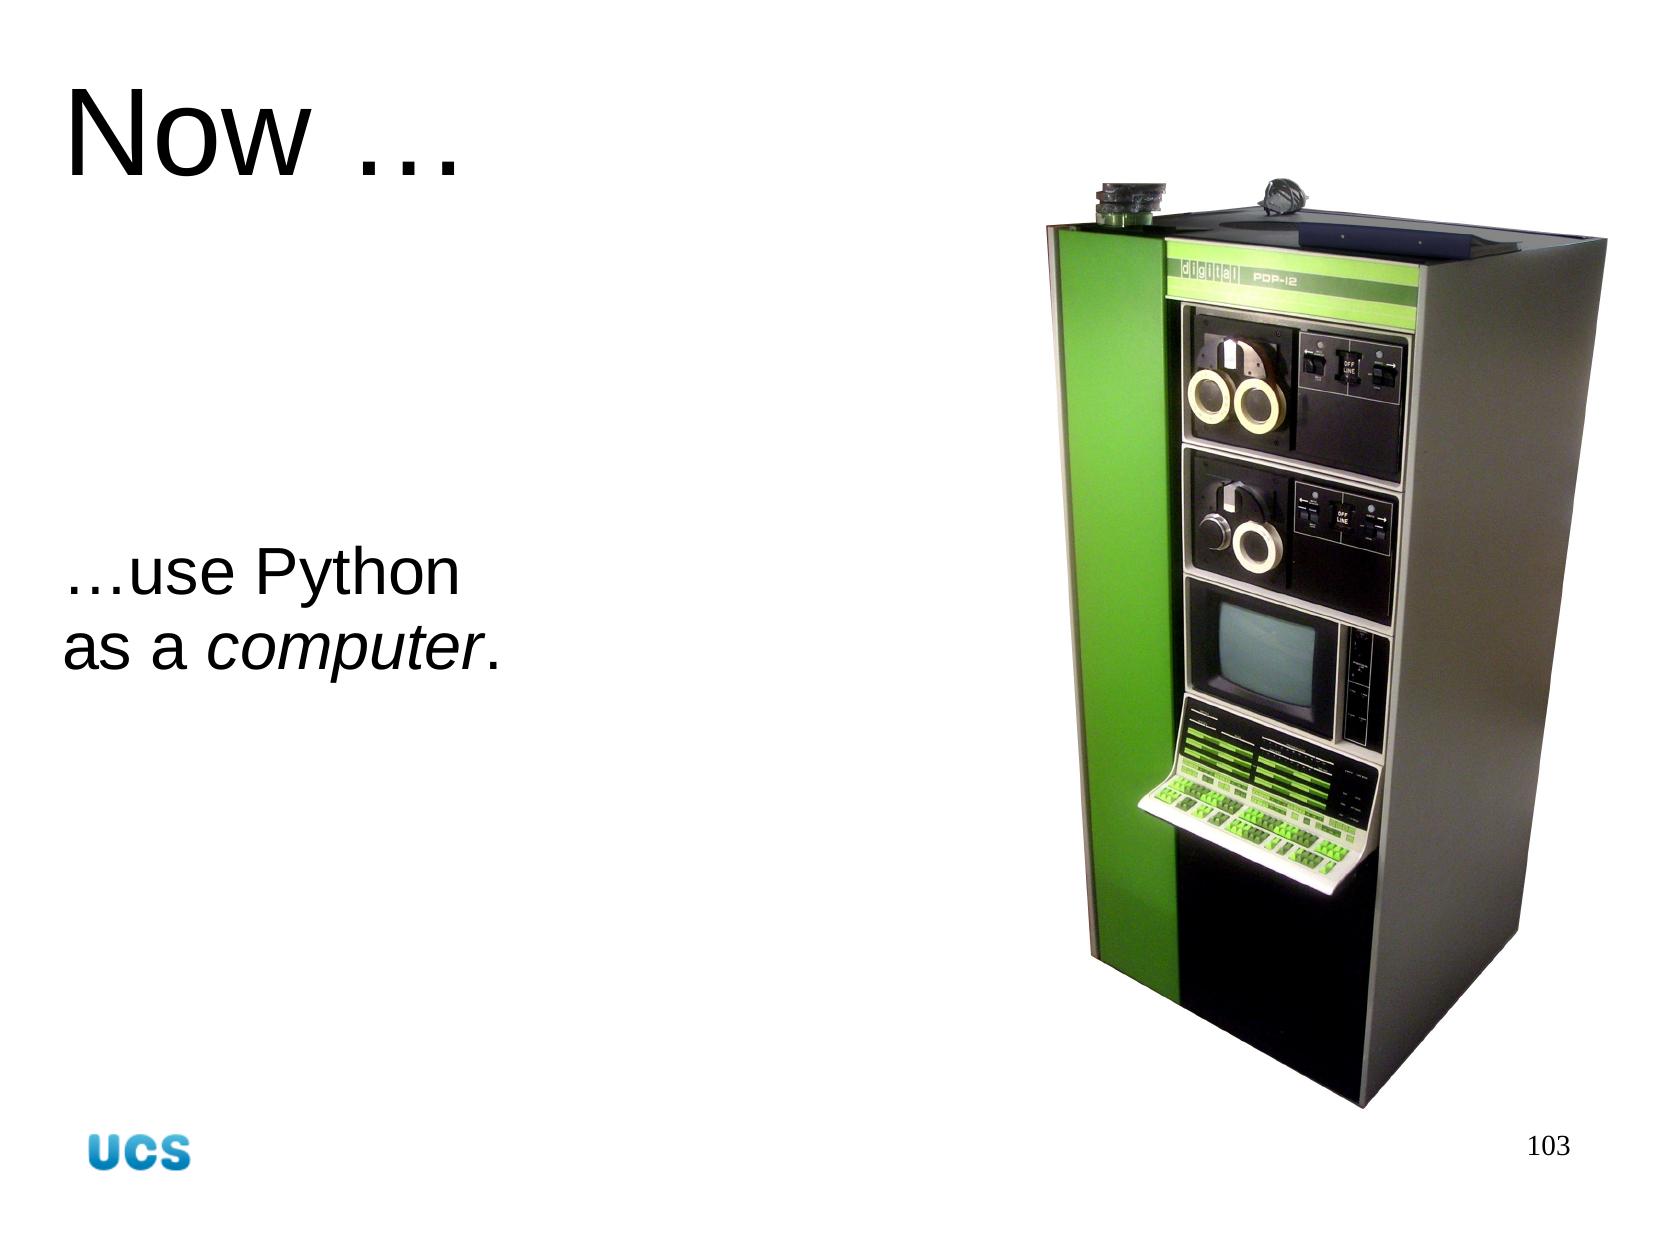

Now …
…use Python
as a computer.
103